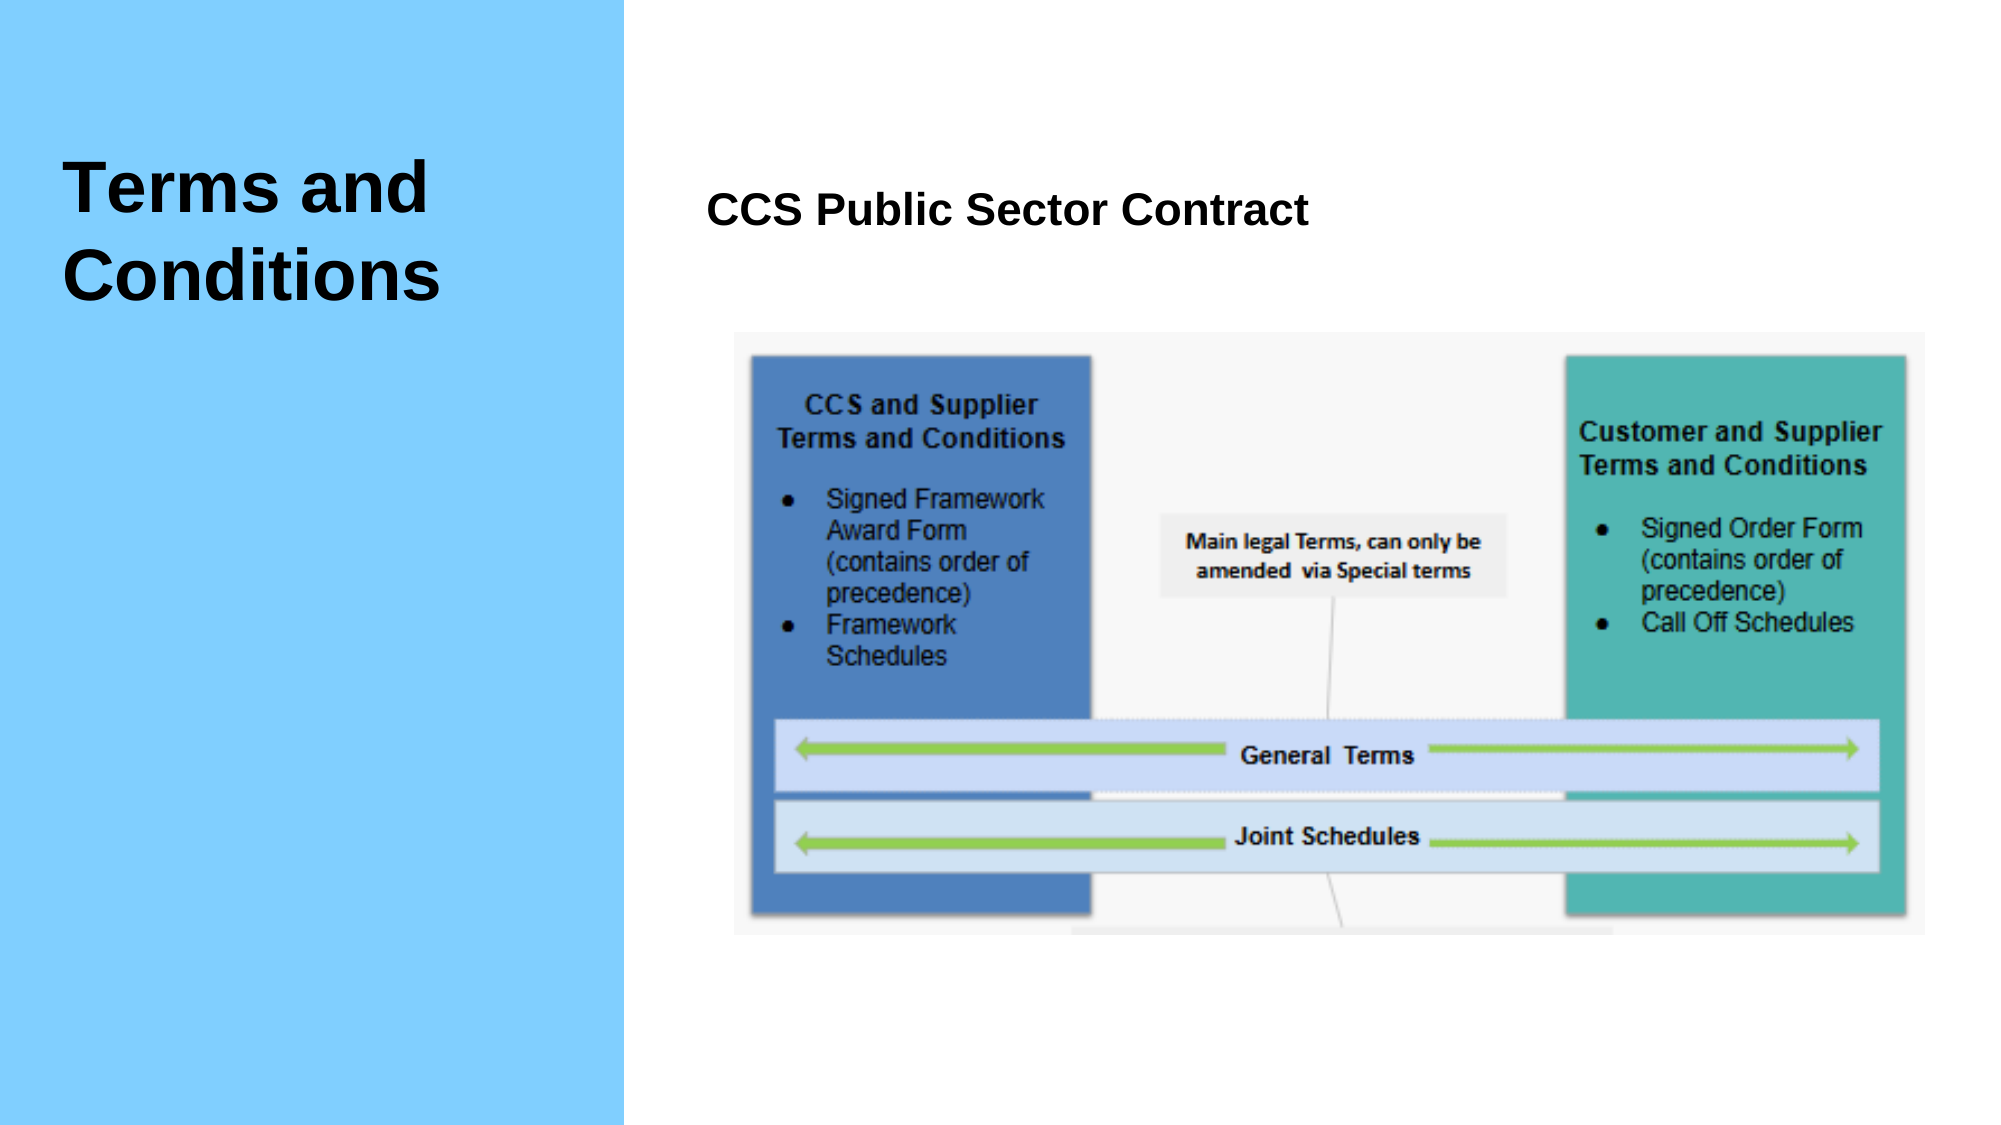

Terms and Conditions
# CCS Public Sector Contract